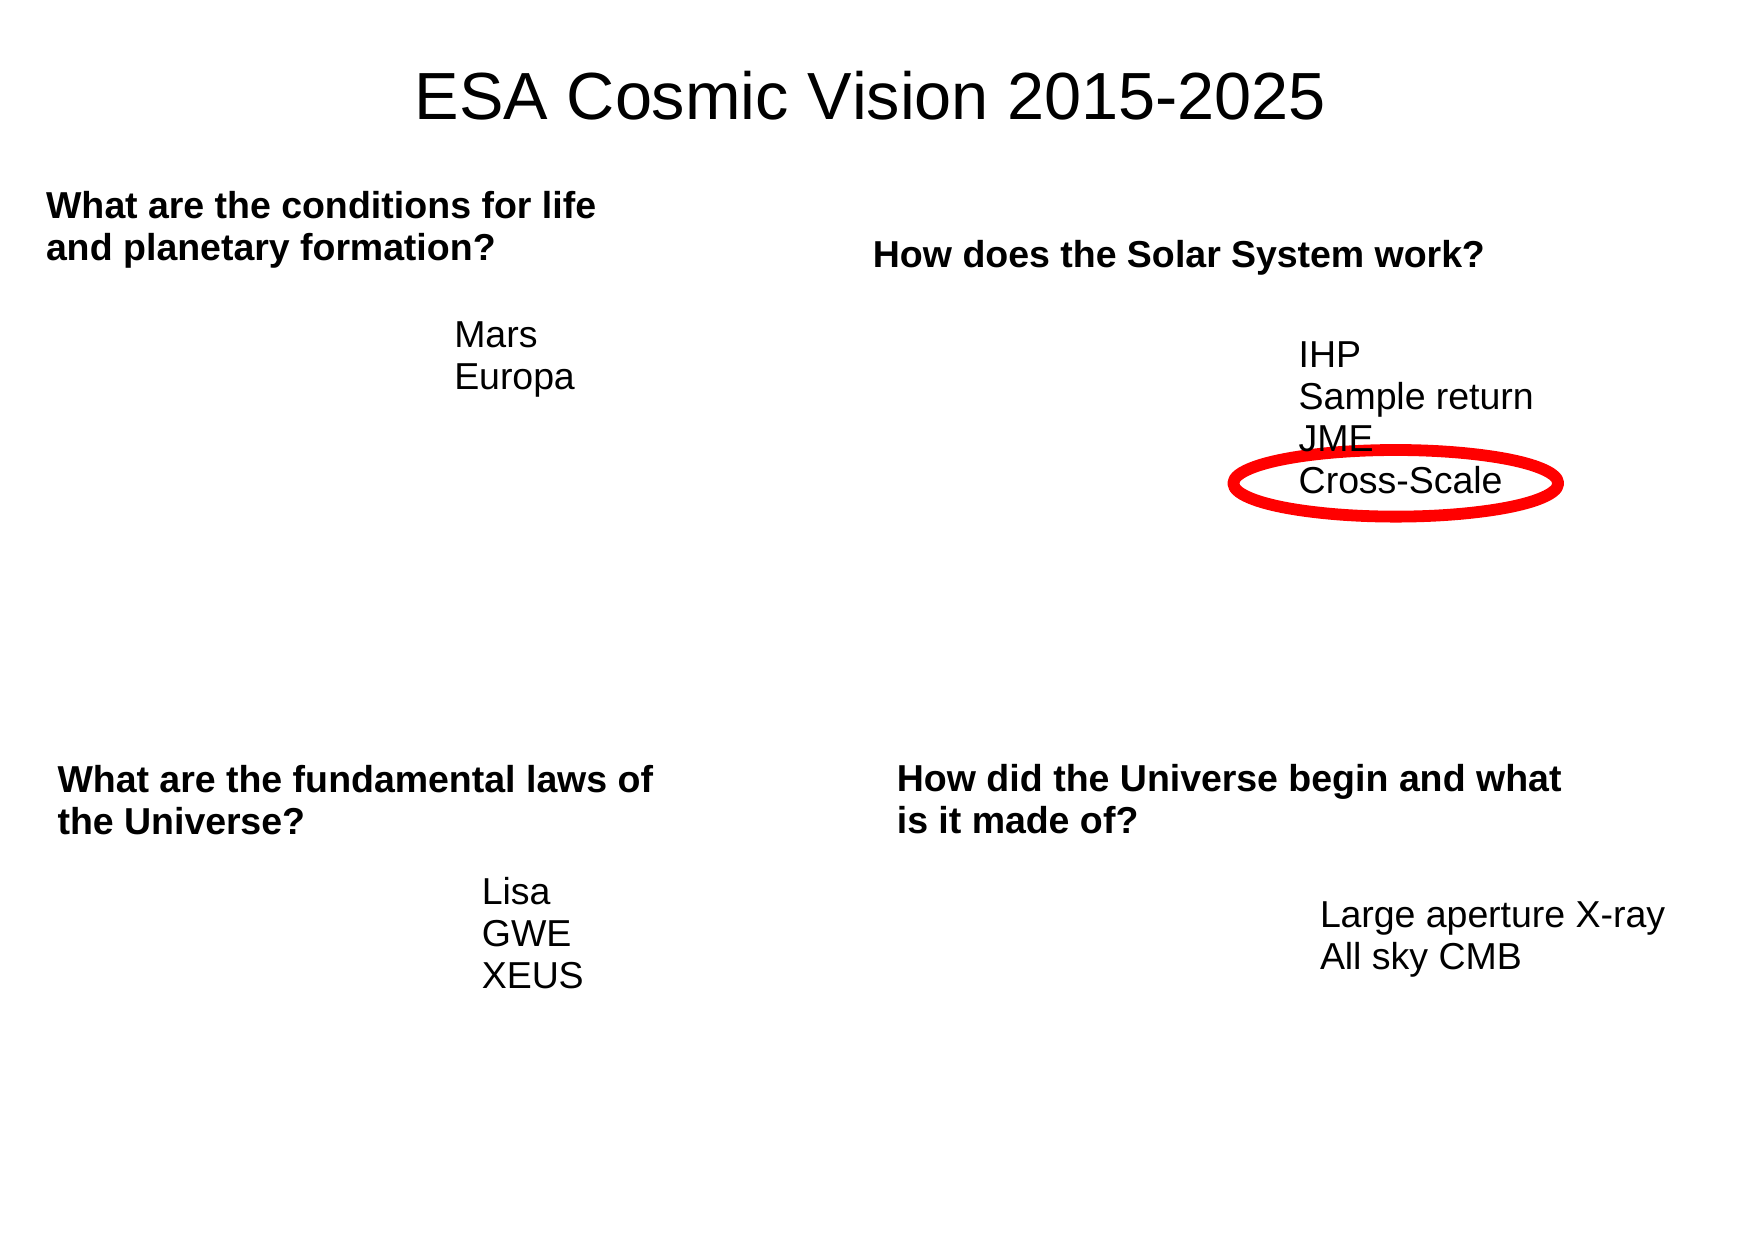

# ESA Cosmic Vision 2015-2025
What are the conditions for life
and planetary formation?
How does the Solar System work?
Mars
Europa
IHP
Sample return
JME
Cross-Scale
How did the Universe begin and what is it made of?
What are the fundamental laws of the Universe?
Lisa
GWE
XEUS
Large aperture X-ray
All sky CMB